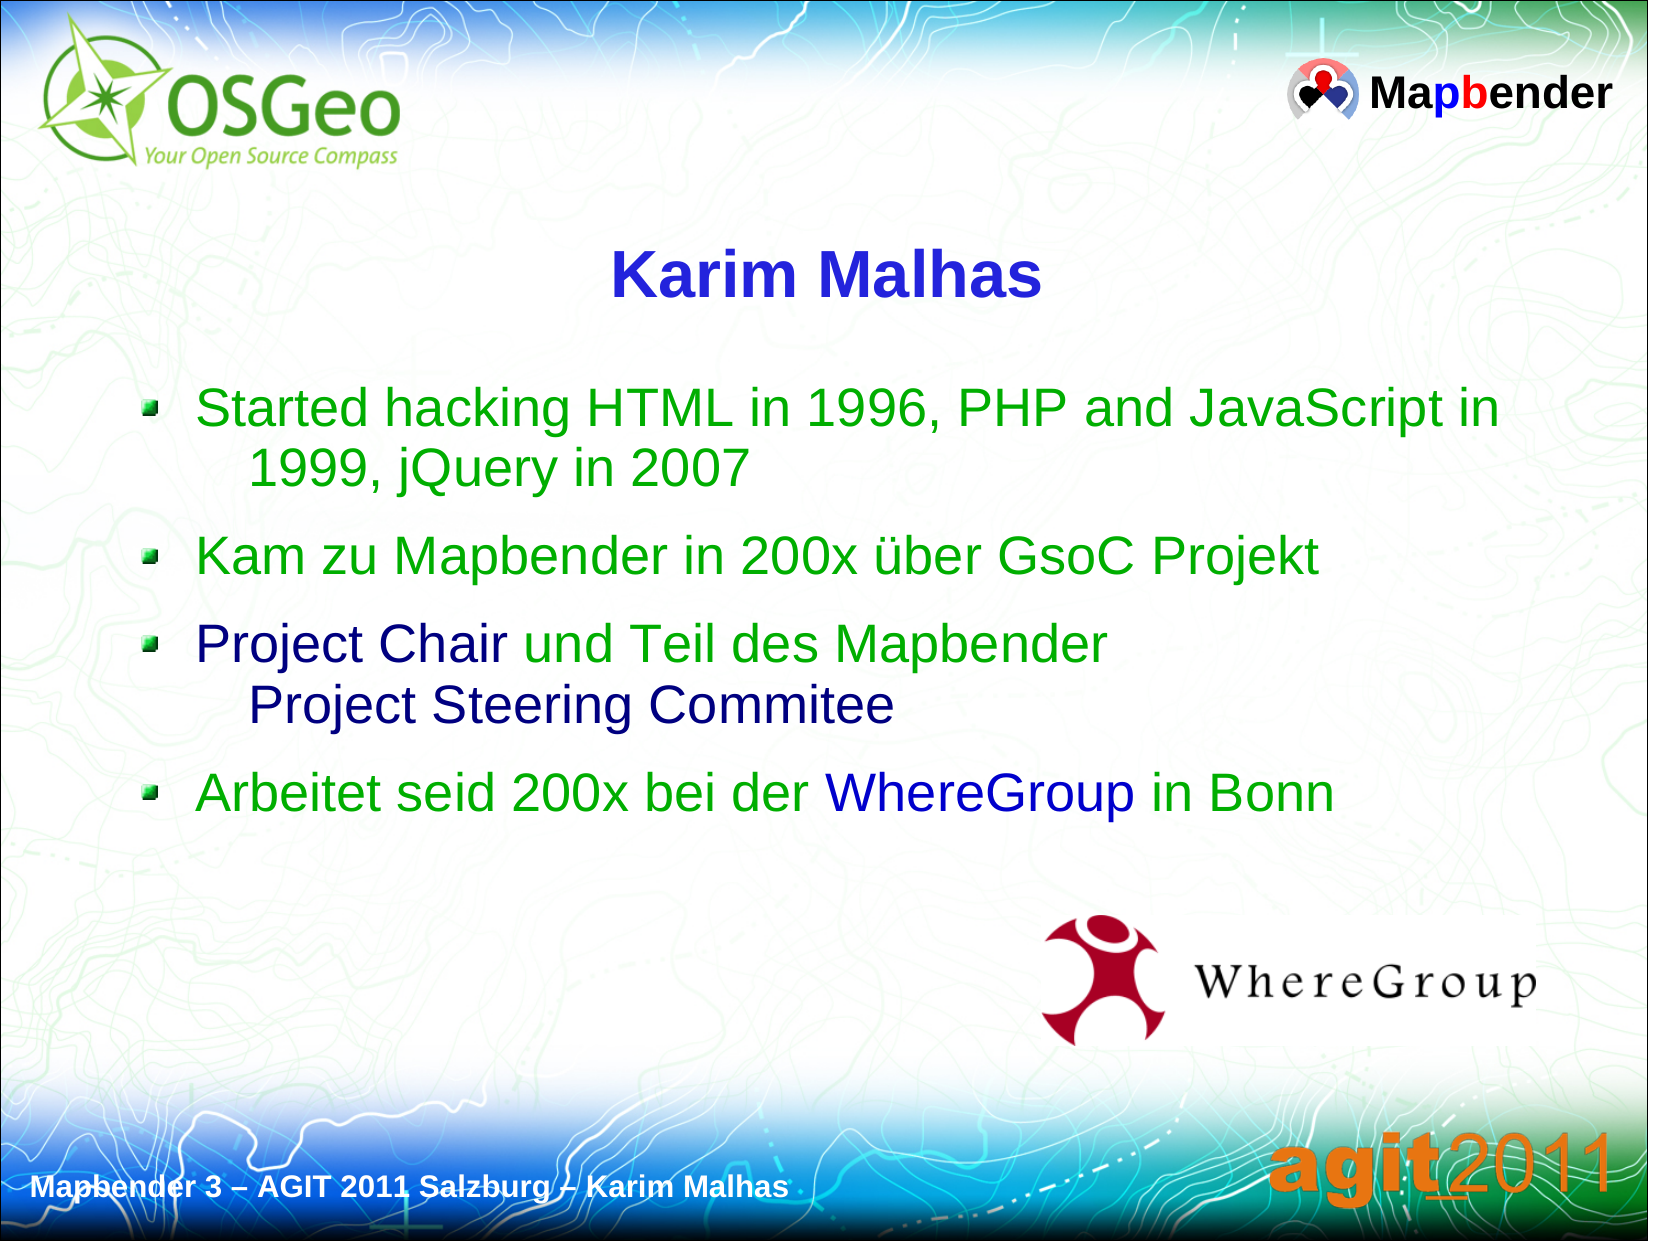

# Karim Malhas
Started hacking HTML in 1996, PHP and JavaScript in 1999, jQuery in 2007
Kam zu Mapbender in 200x über GsoC Projekt
Project Chair und Teil des Mapbender Project Steering Commitee
Arbeitet seid 200x bei der WhereGroup in Bonn